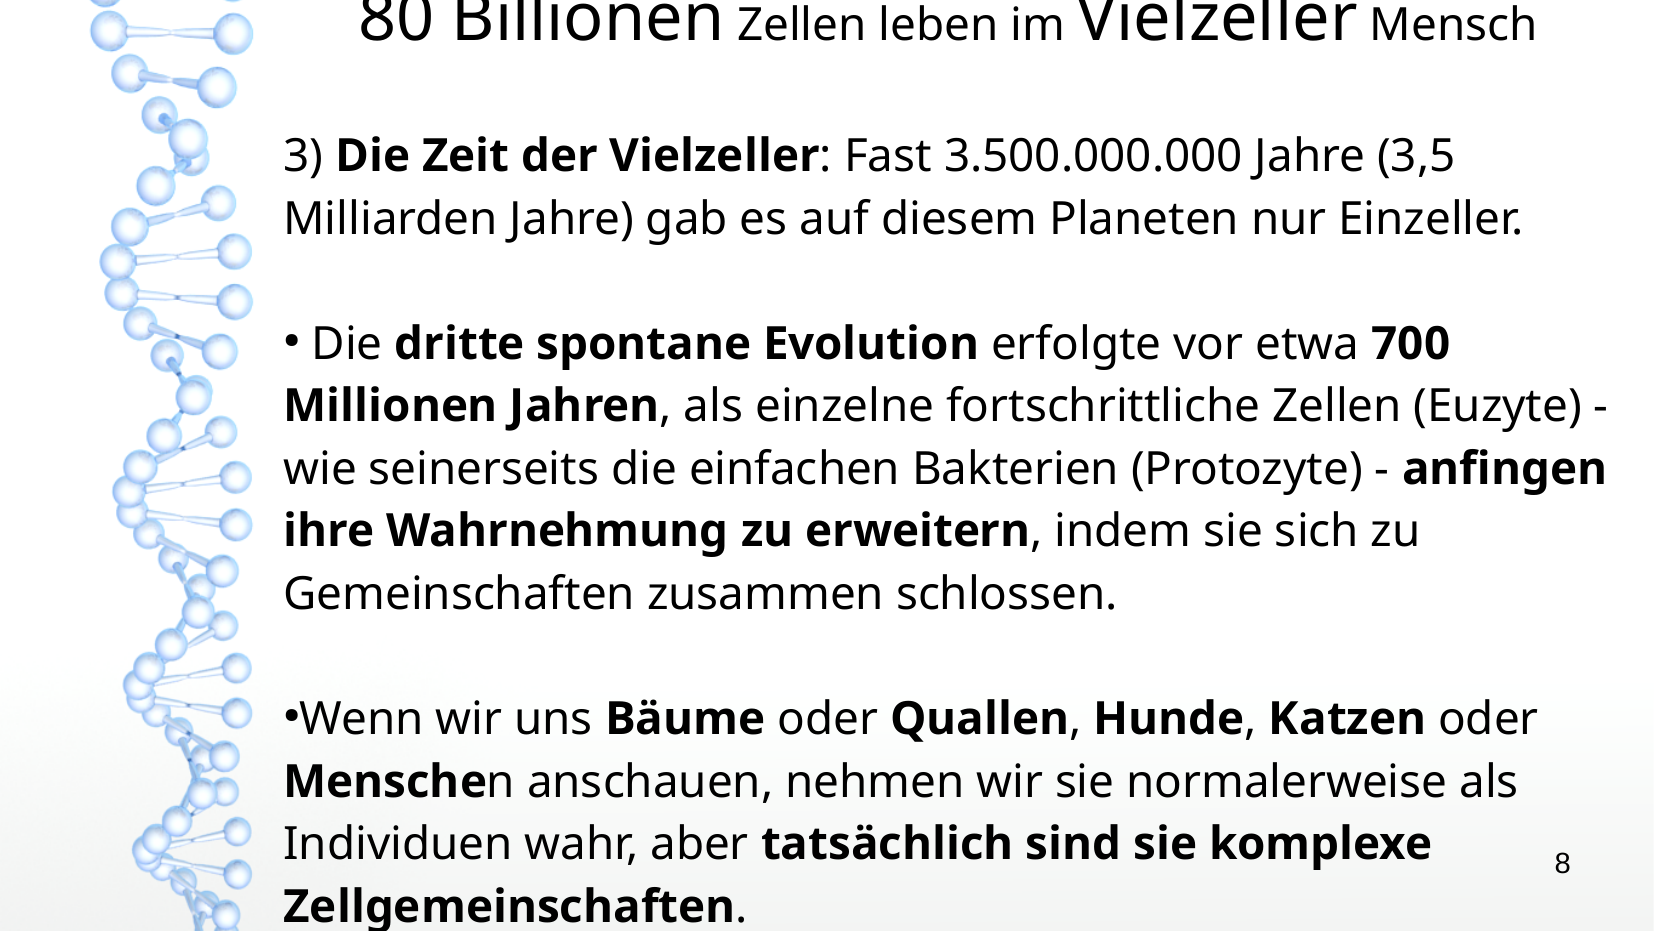

# 80 Billionen Zellen leben im Vielzeller Mensch
3) Die Zeit der Vielzeller: Fast 3.500.000.000 Jahre (3,5 Milliarden Jahre) gab es auf diesem Planeten nur Einzeller.
 Die dritte spontane Evolution erfolgte vor etwa 700 Millionen Jahren, als einzelne fortschrittliche Zellen (Euzyte) - wie seinerseits die einfachen Bakterien (Protozyte) - anfingen ihre Wahrnehmung zu erweitern, indem sie sich zu Gemeinschaften zusammen schlossen.
Wenn wir uns Bäume oder Quallen, Hunde, Katzen oder Menschen anschauen, nehmen wir sie normalerweise als Individuen wahr, aber tatsächlich sind sie komplexe Zellgemeinschaften.
8